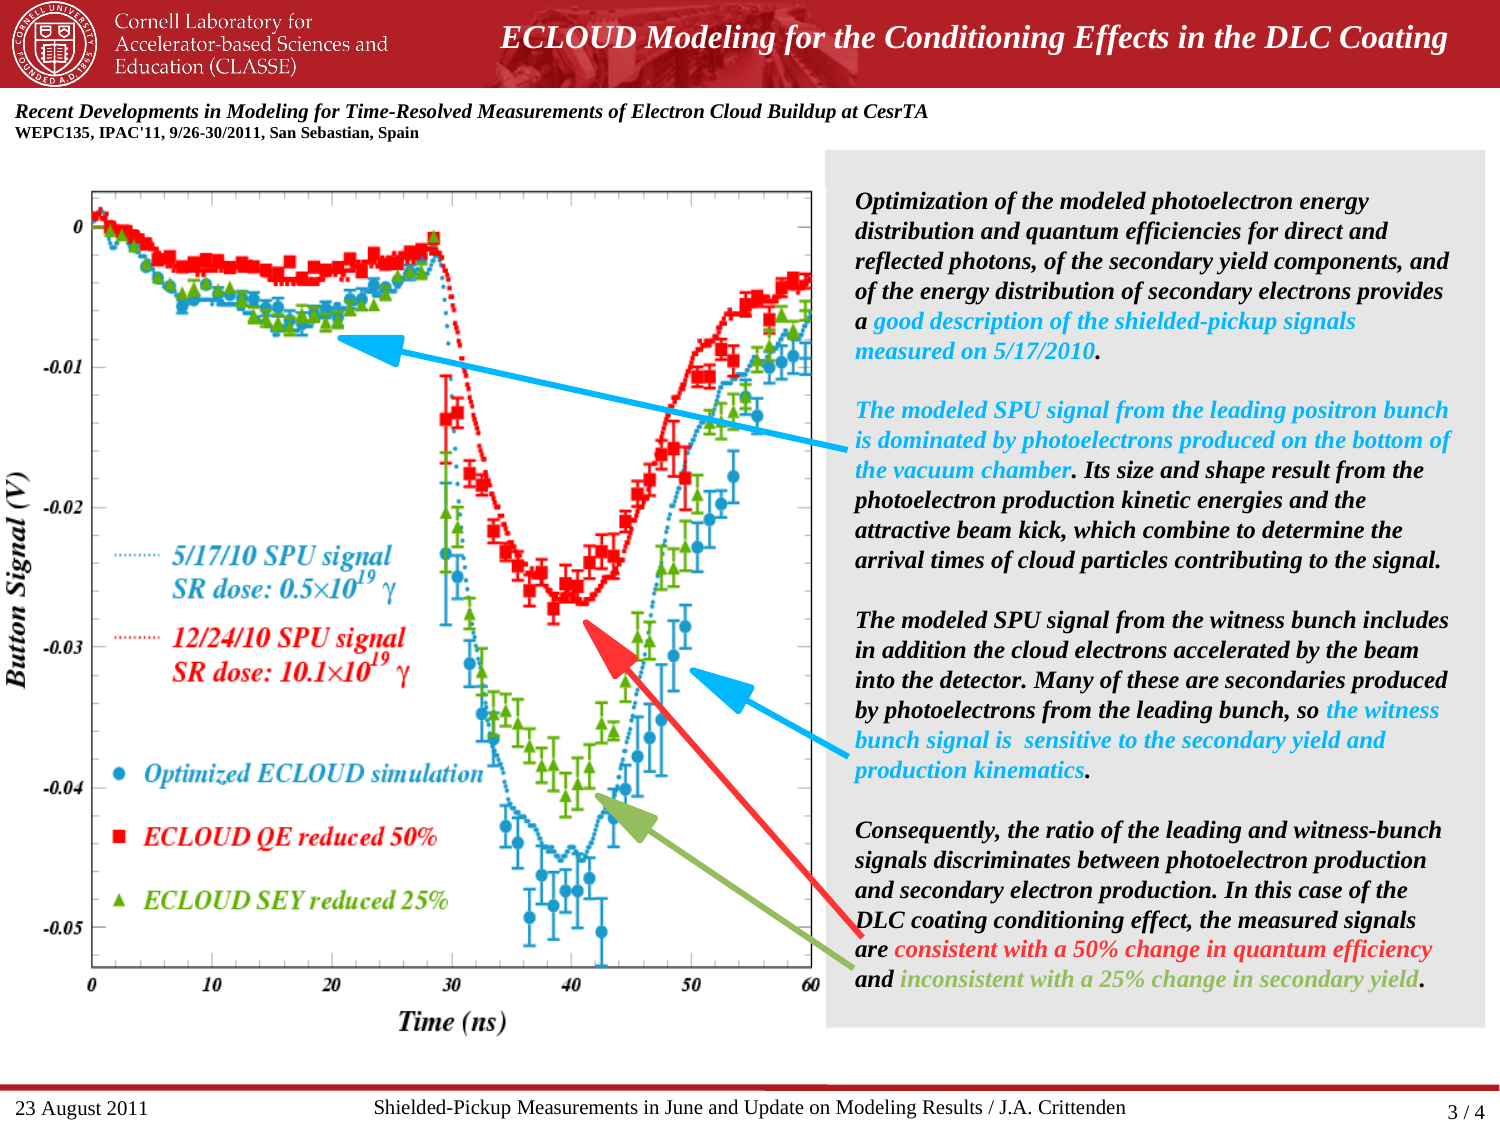

ECLOUD Modeling for the Conditioning Effects in the DLC Coating
Recent Developments in Modeling for Time-Resolved Measurements of Electron Cloud Buildup at CesrTA
WEPC135, IPAC'11, 9/26-30/2011, San Sebastian, Spain
Optimization of the modeled photoelectron energy distribution and quantum efficiencies for direct and reflected photons, of the secondary yield components, and of the energy distribution of secondary electrons provides a good description of the shielded-pickup signals measured on 5/17/2010.
The modeled SPU signal from the leading positron bunch is dominated by photoelectrons produced on the bottom of the vacuum chamber. Its size and shape result from the photoelectron production kinetic energies and the attractive beam kick, which combine to determine the arrival times of cloud particles contributing to the signal.
The modeled SPU signal from the witness bunch includes in addition the cloud electrons accelerated by the beam into the detector. Many of these are secondaries produced by photoelectrons from the leading bunch, so the witness bunch signal is sensitive to the secondary yield and production kinematics.
Consequently, the ratio of the leading and witness-bunch signals discriminates between photoelectron production and secondary electron production. In this case of the DLC coating conditioning effect, the measured signals are consistent with a 50% change in quantum efficiency and inconsistent with a 25% change in secondary yield.
23 August 2011
3
J.A.Crittenden/CesrTA Collaboration Meeting